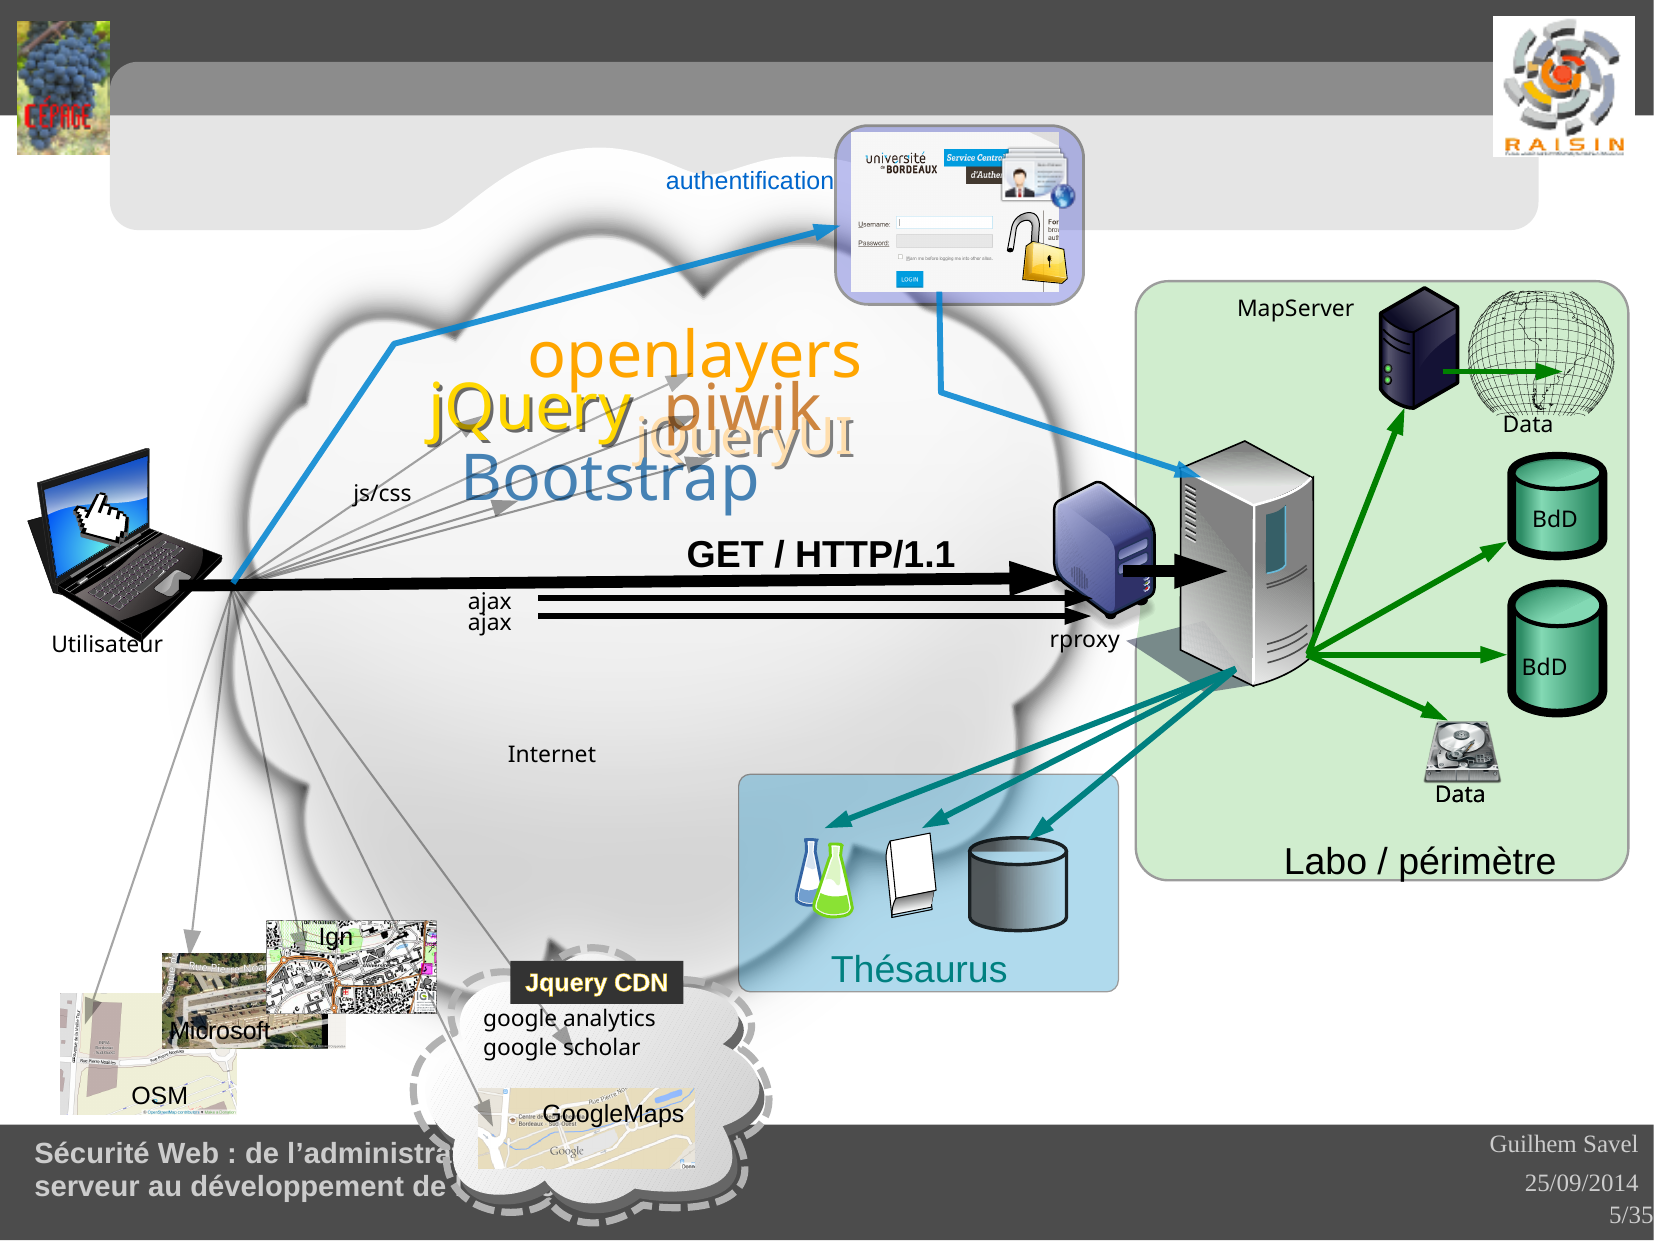

#
authentification
MapServer
Data
js/css
BdD
GET / HTTP/1.1
ajax
ajax
rproxy
Utilisateur
BdD
Internet
Data
Data
Labo / périmètre
Ign
Thésaurus
Jquery CDN
Microsoft
OSM
GoogleMaps